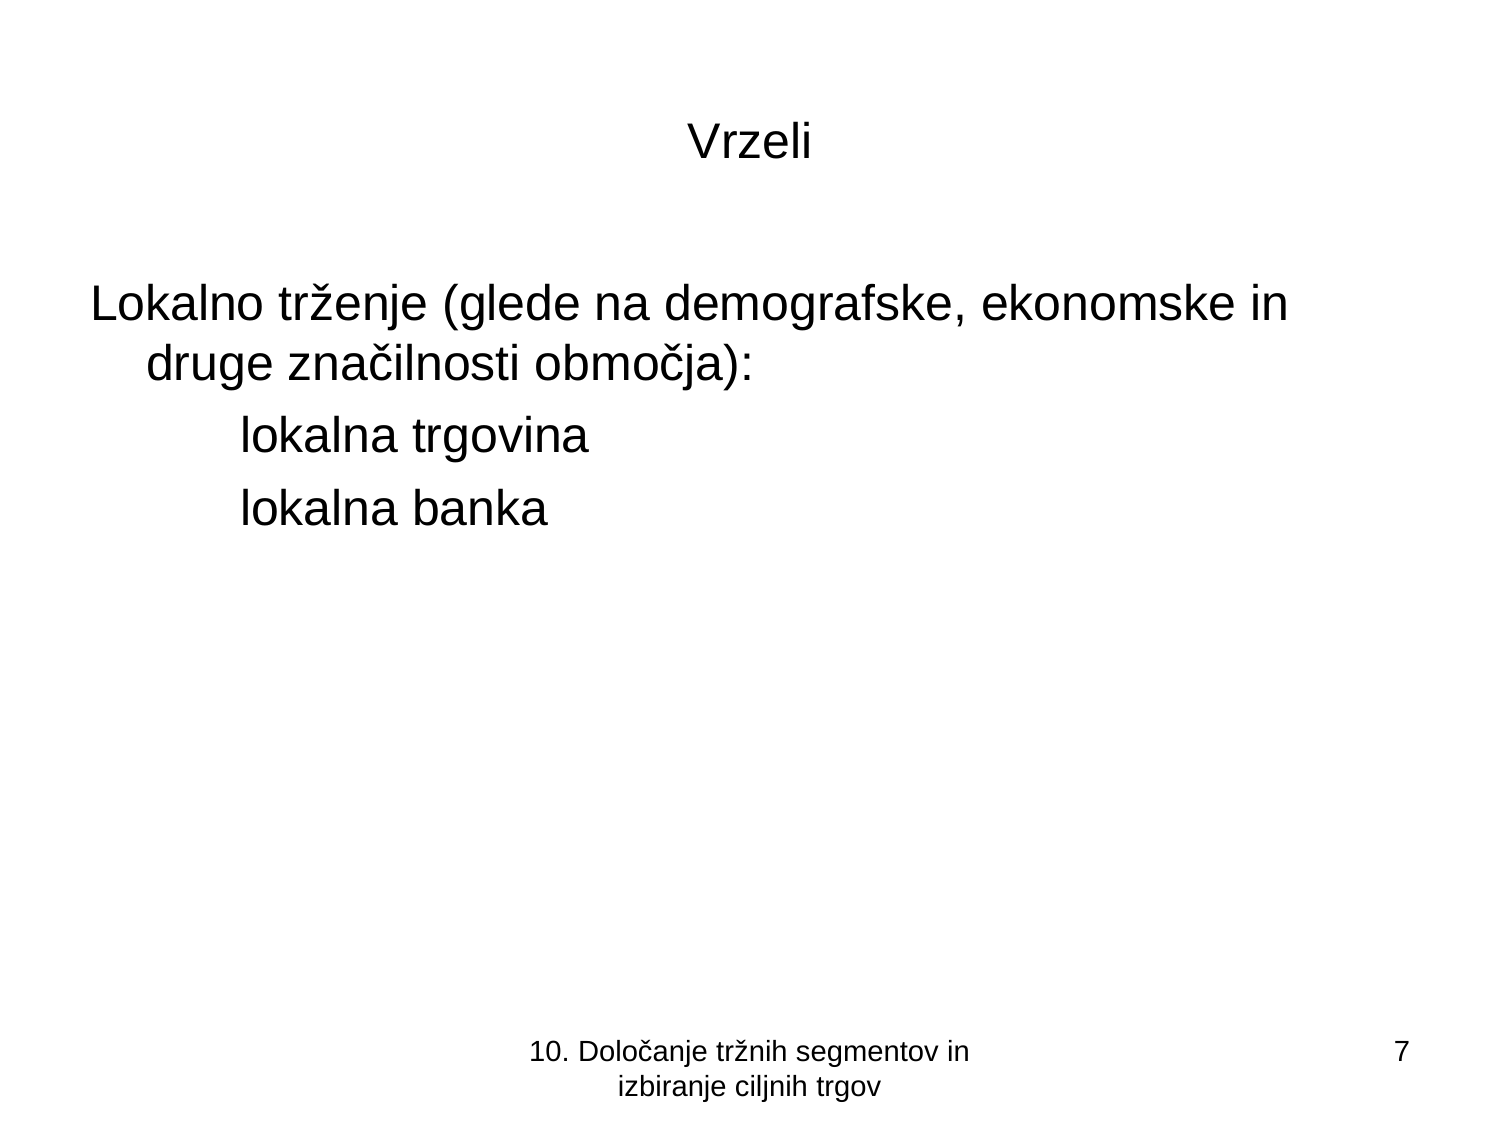

# Vrzeli
Lokalno trženje (glede na demografske, ekonomske in druge značilnosti območja):
		lokalna trgovina
		lokalna banka
10. Določanje tržnih segmentov in izbiranje ciljnih trgov